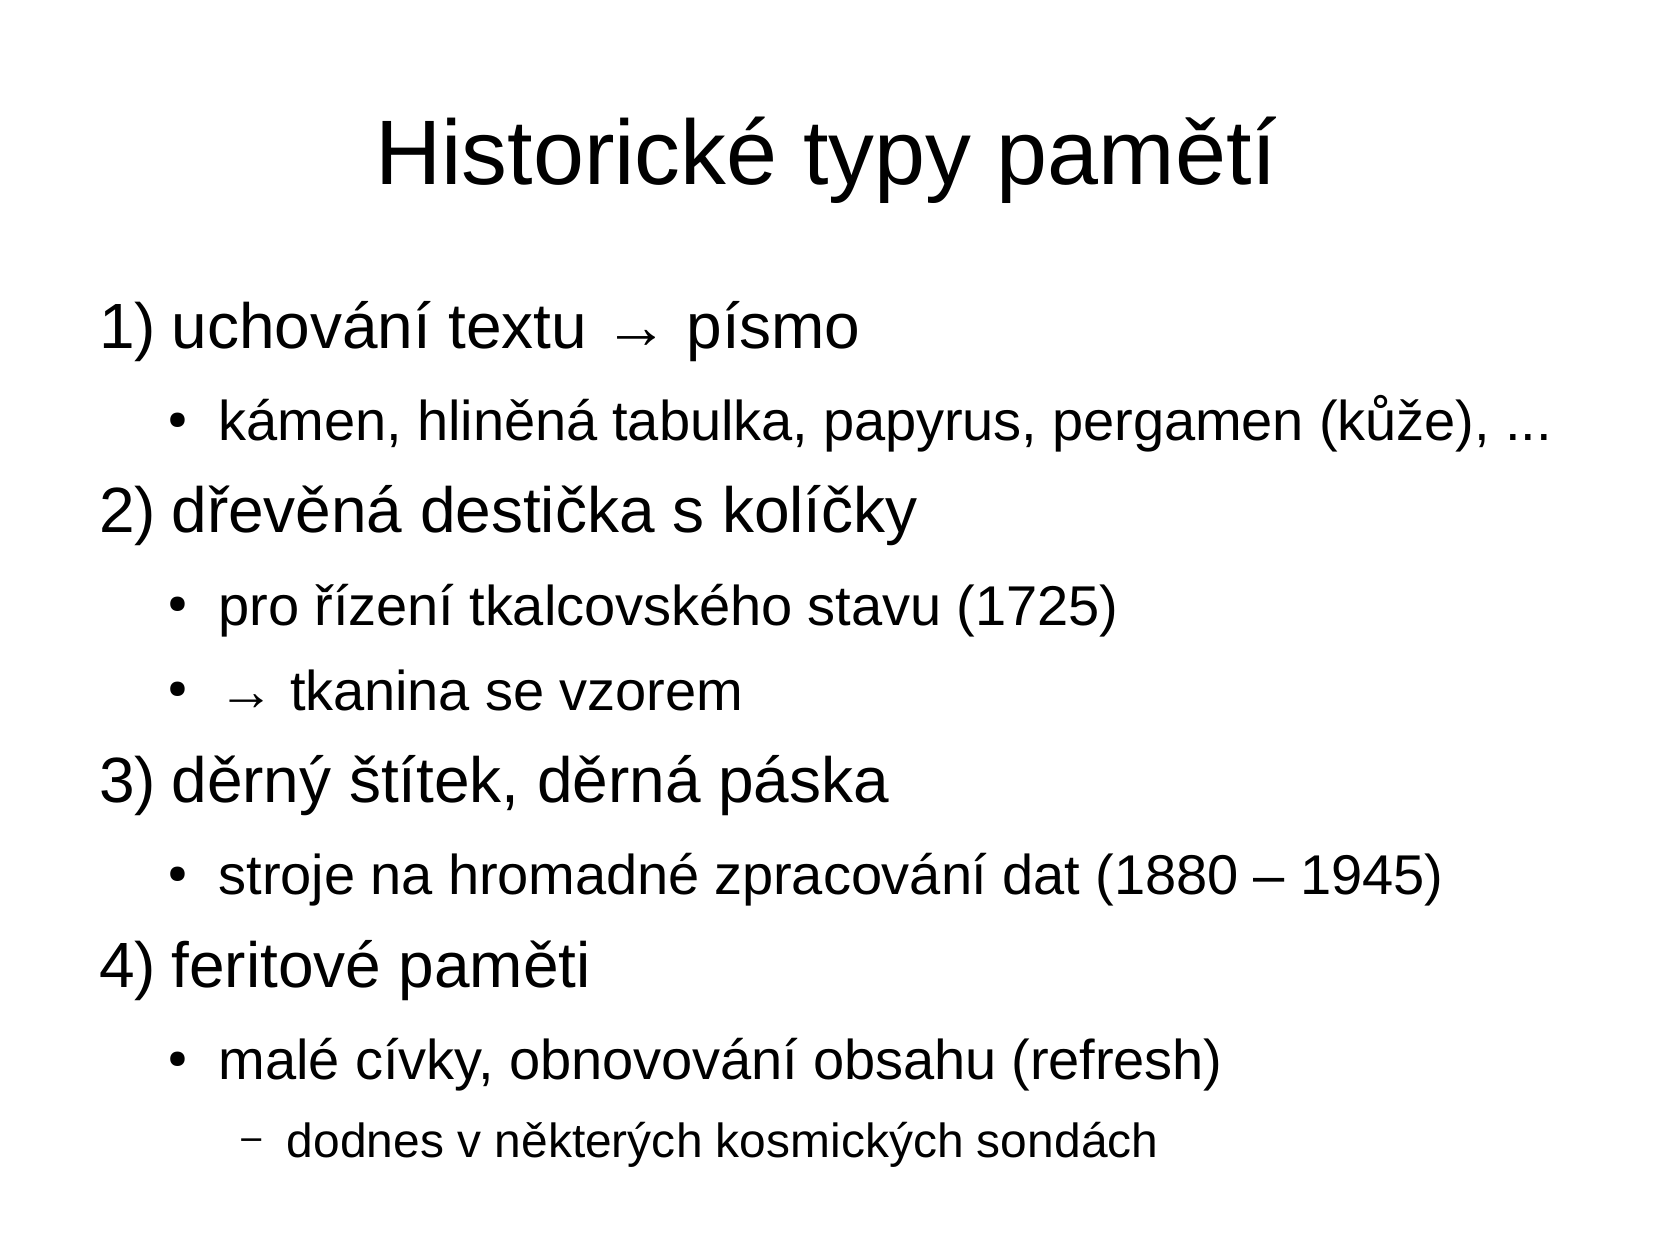

# Historické typy pamětí
 uchování textu → písmo
kámen, hliněná tabulka, papyrus, pergamen (kůže), ...
 dřevěná destička s kolíčky
pro řízení tkalcovského stavu (1725)
→ tkanina se vzorem
 děrný štítek, děrná páska
stroje na hromadné zpracování dat (1880 – 1945)
 feritové paměti
malé cívky, obnovování obsahu (refresh)
dodnes v některých kosmických sondách